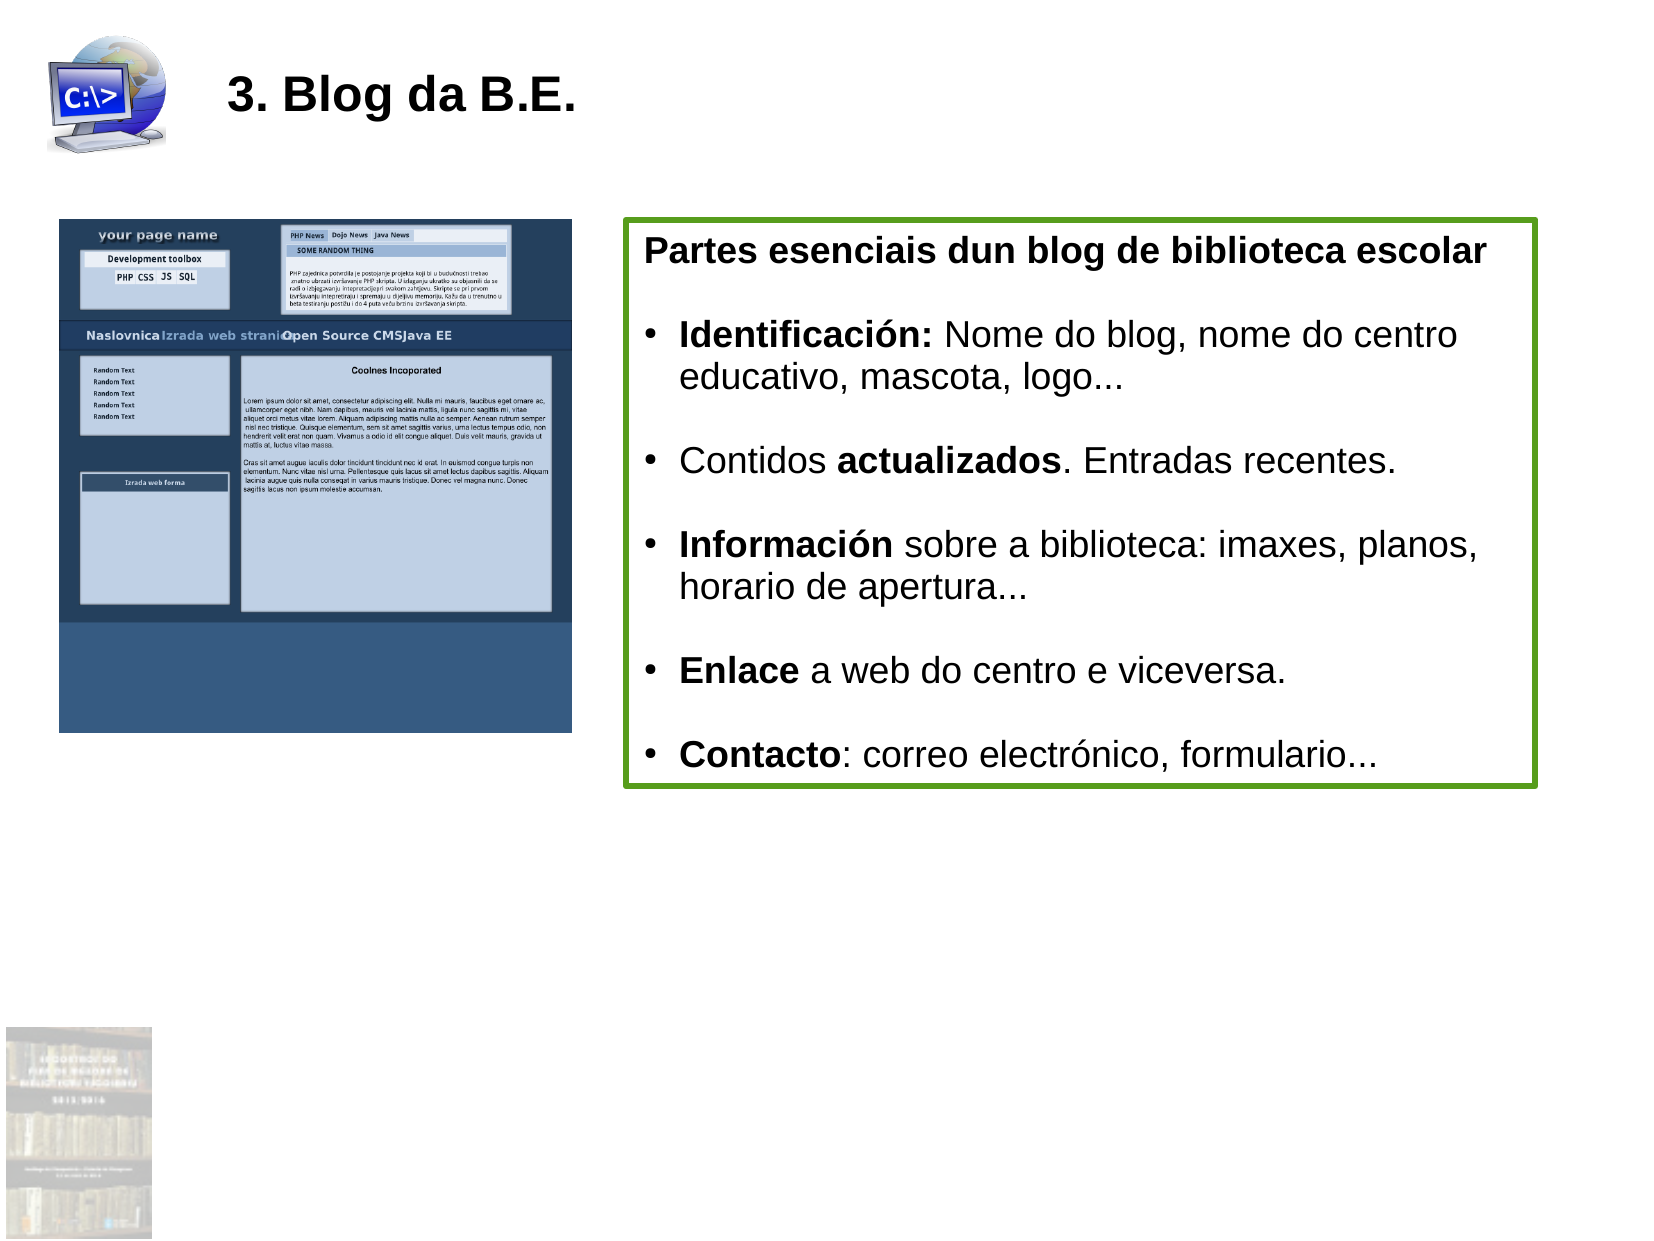

3. Blog da B.E.
Partes esenciais dun blog de biblioteca escolar
Identificación: Nome do blog, nome do centro educativo, mascota, logo...
Contidos actualizados. Entradas recentes.
Información sobre a biblioteca: imaxes, planos, horario de apertura...
Enlace a web do centro e viceversa.
Contacto: correo electrónico, formulario...